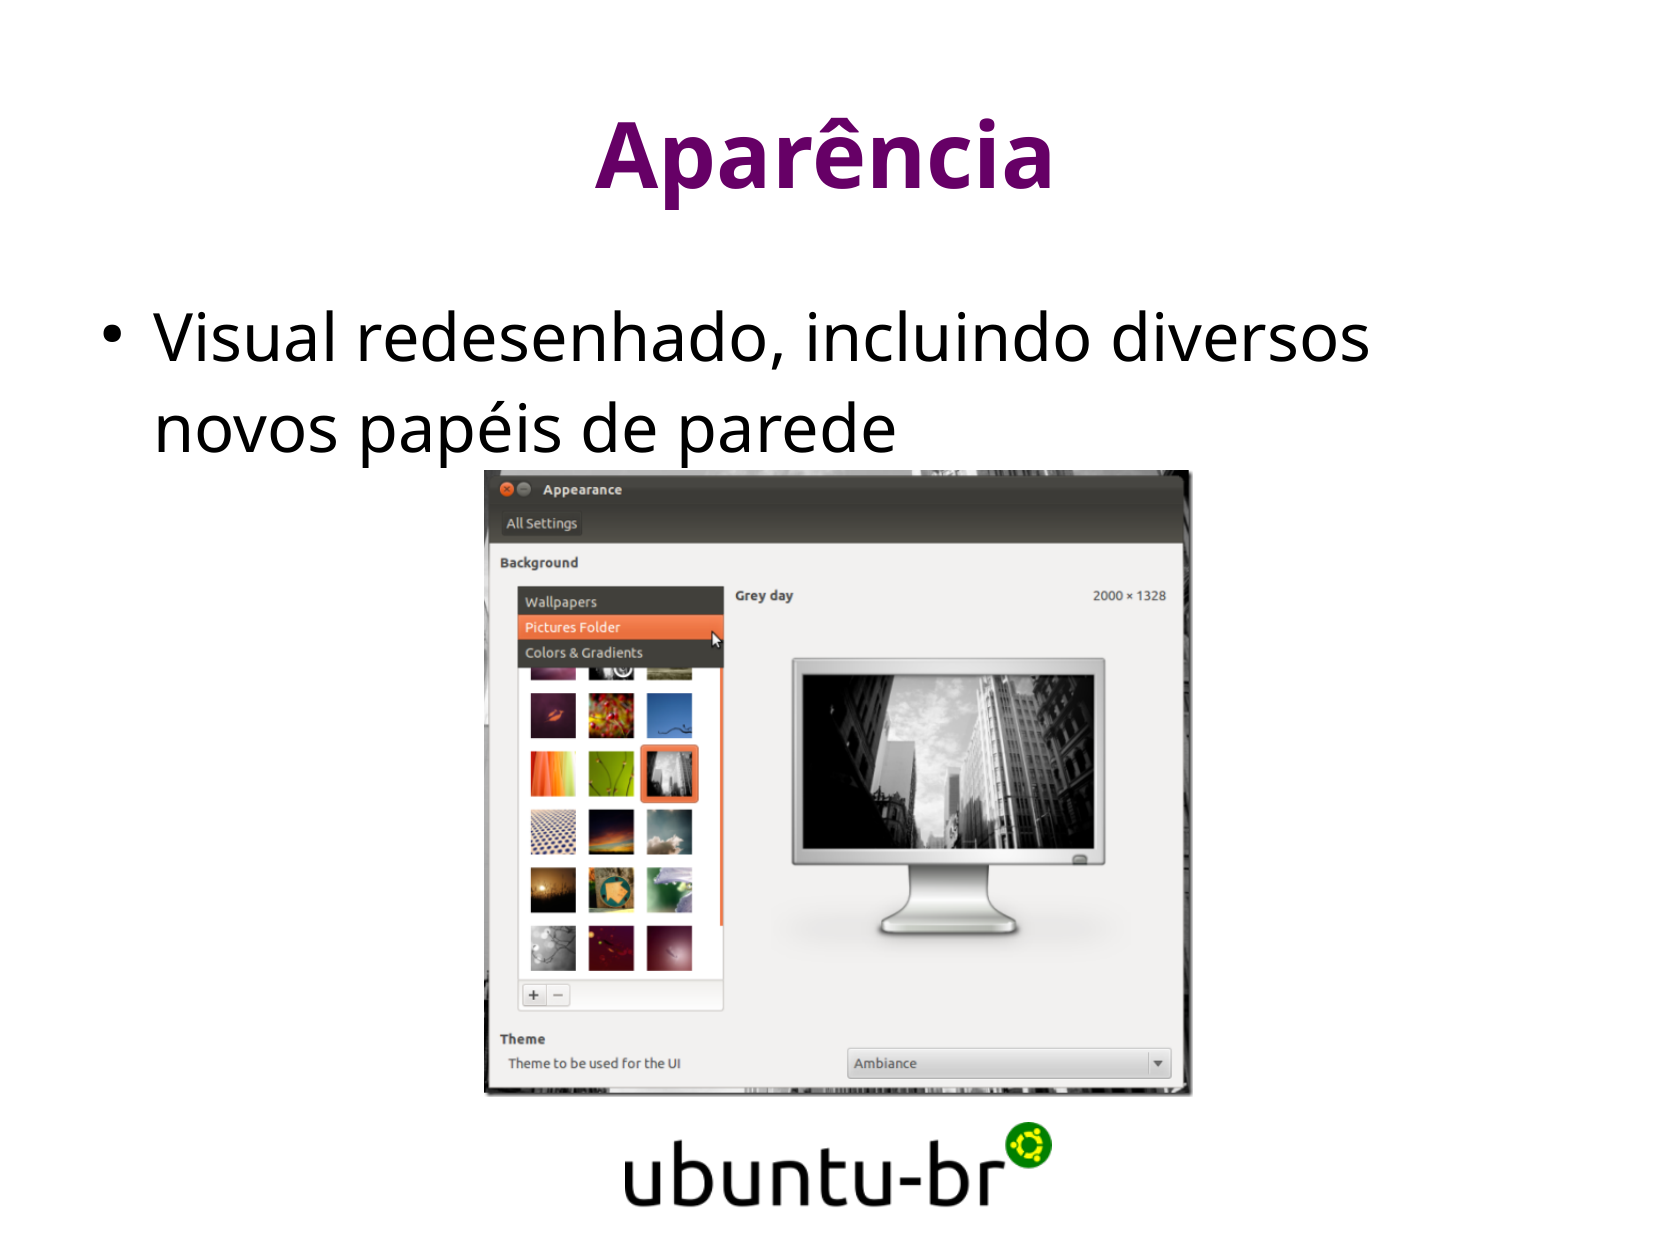

# Aparência
Visual redesenhado, incluindo diversos novos papéis de parede